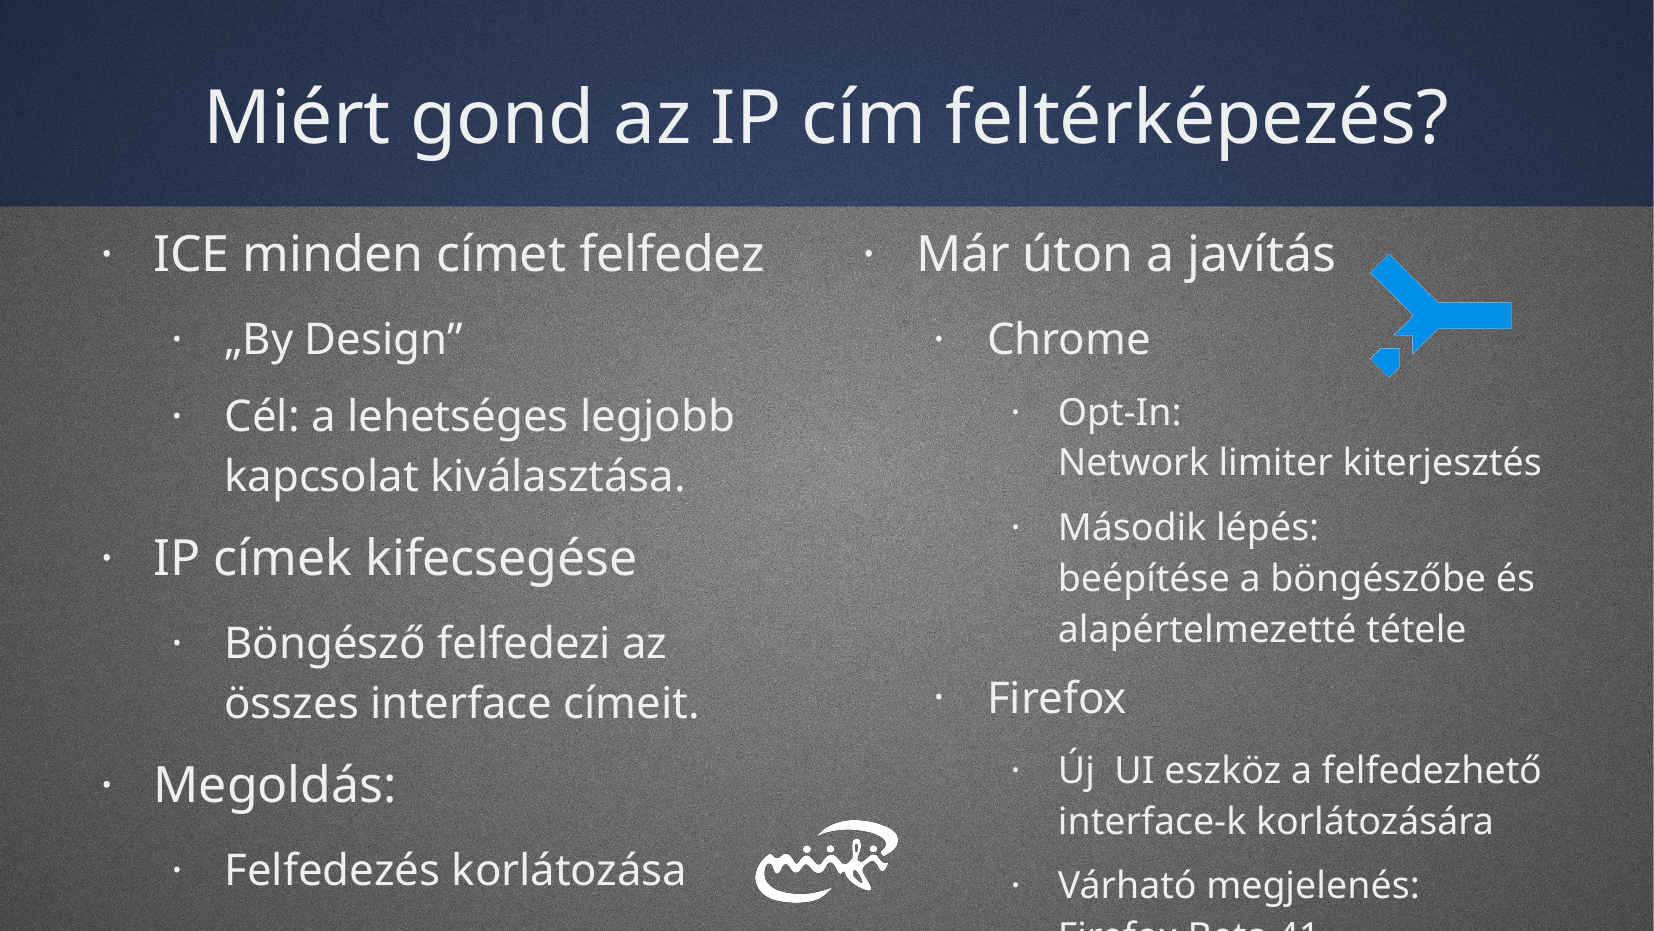

# Miért gond az IP cím feltérképezés?
ICE minden címet felfedez
„By Design”
Cél: a lehetséges legjobb kapcsolat kiválasztása.
IP címek kifecsegése
Böngésző felfedezi az összes interface címeit.
Megoldás:
Felfedezés korlátozása
Már úton a javítás
Chrome
Opt-In:
Network limiter kiterjesztés
Második lépés:
beépítése a böngészőbe és
alapértelmezetté tétele
Firefox
Új UI eszköz a felfedezhető interface-k korlátozására
Várható megjelenés:
Firefox Beta 41